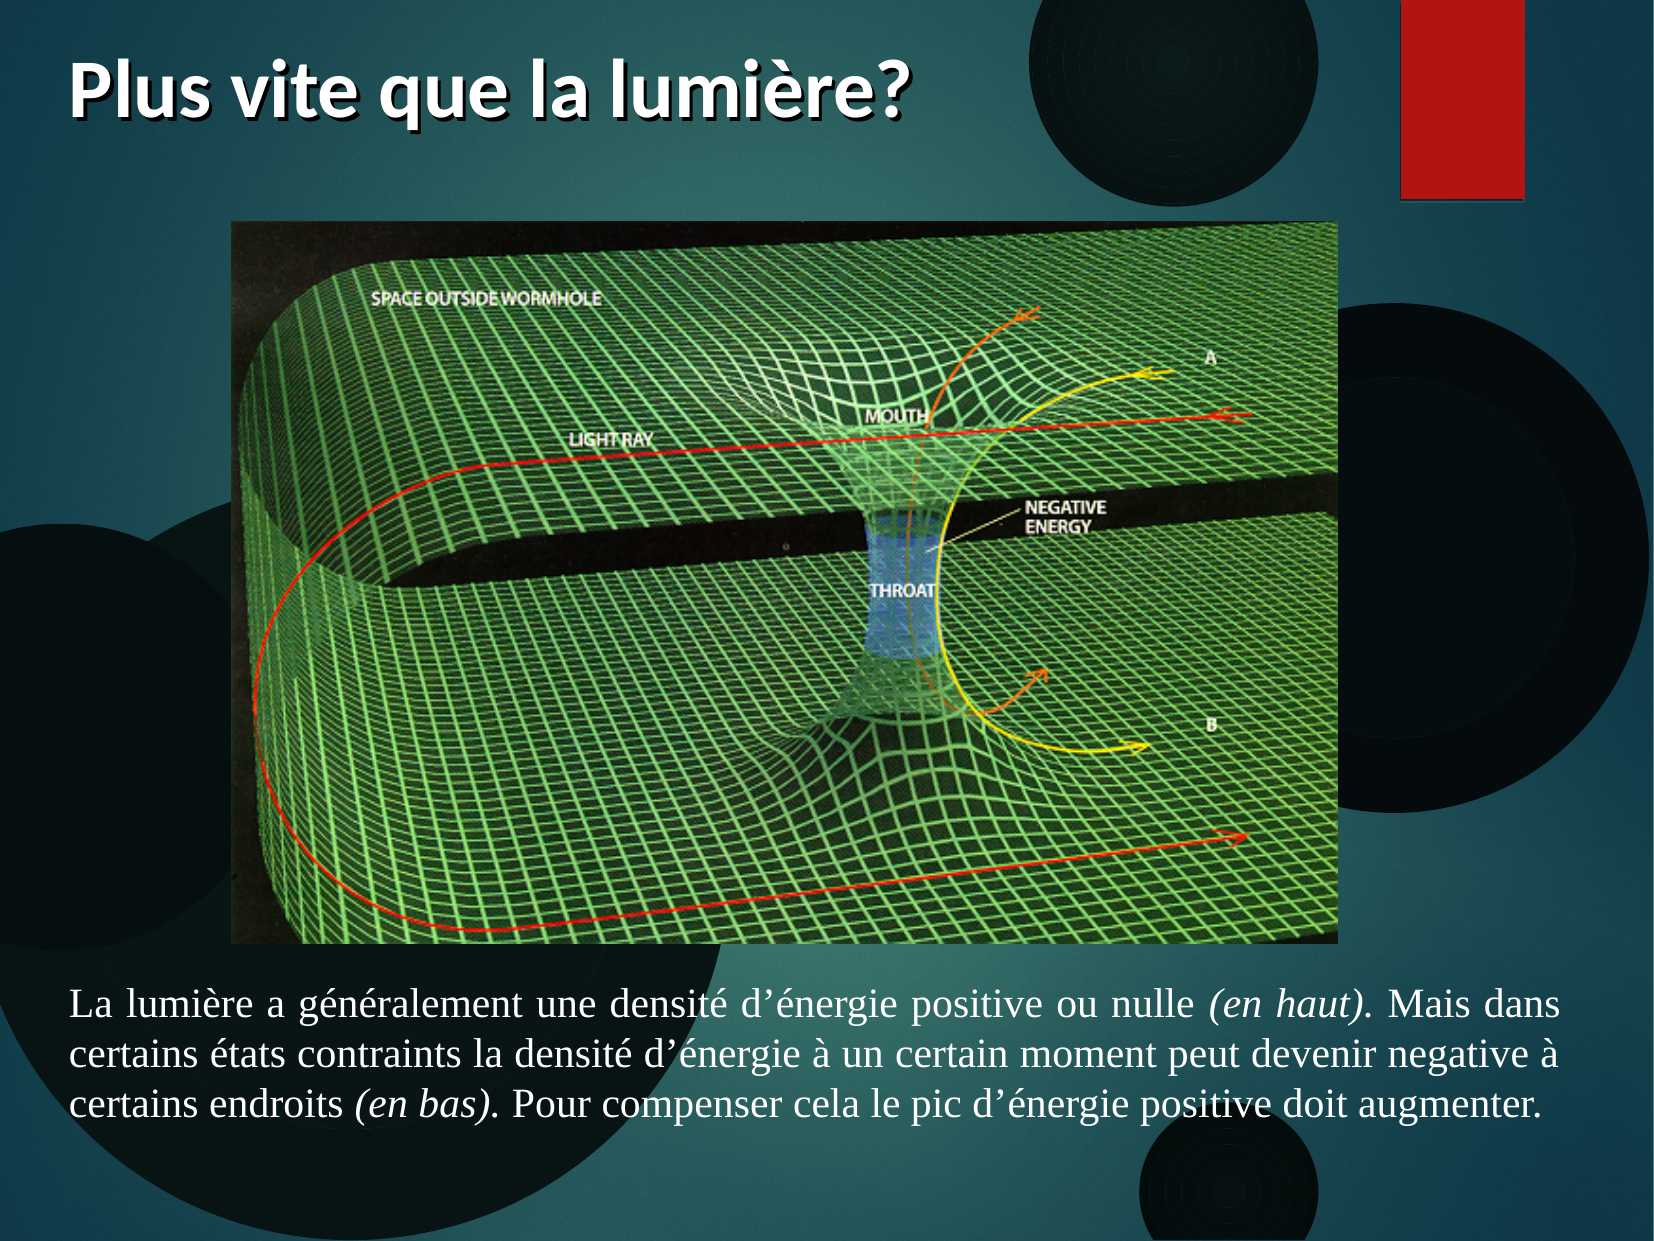

Plus vite que la lumière?
La lumière a généralement une densité d’énergie positive ou nulle (en haut). Mais dans certains états contraints la densité d’énergie à un certain moment peut devenir negative à certains endroits (en bas). Pour compenser cela le pic d’énergie positive doit augmenter.